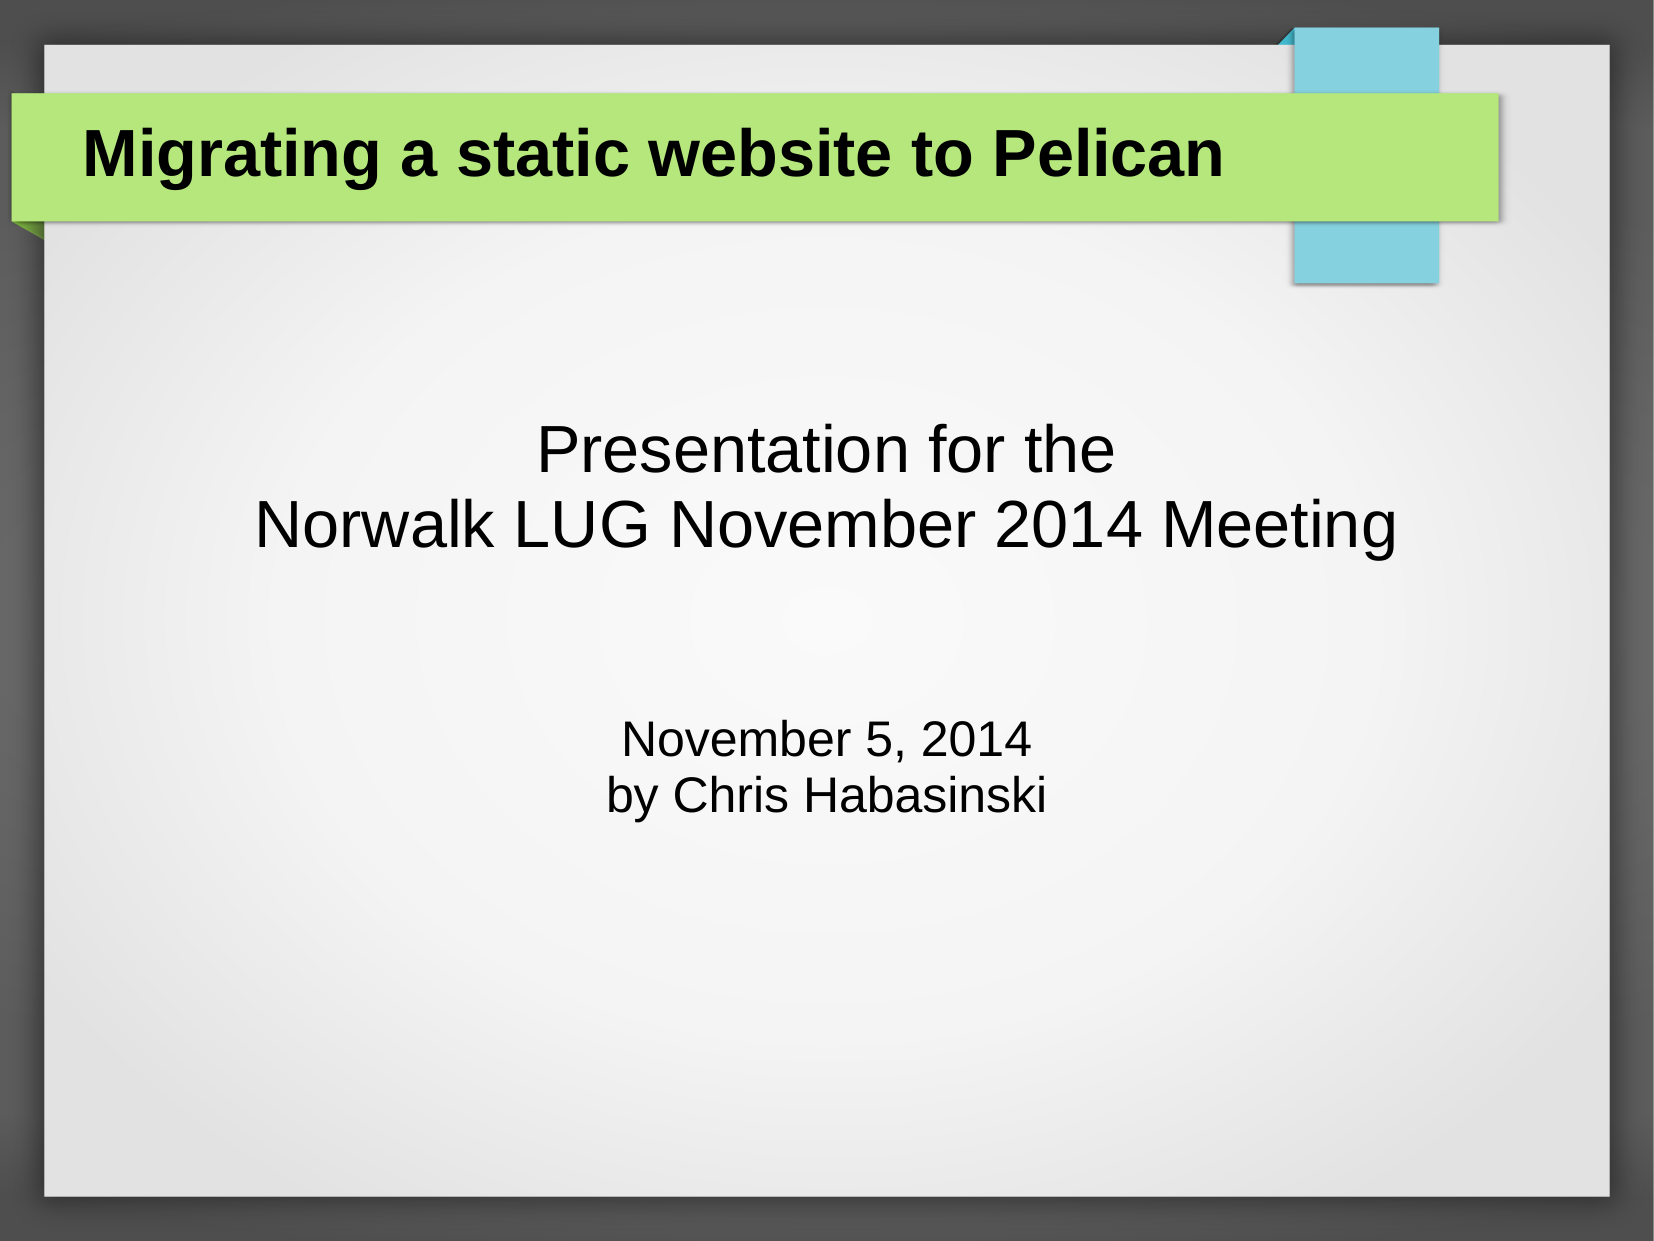

# Migrating a static website to Pelican
Presentation for the
Norwalk LUG November 2014 Meeting
November 5, 2014
by Chris Habasinski